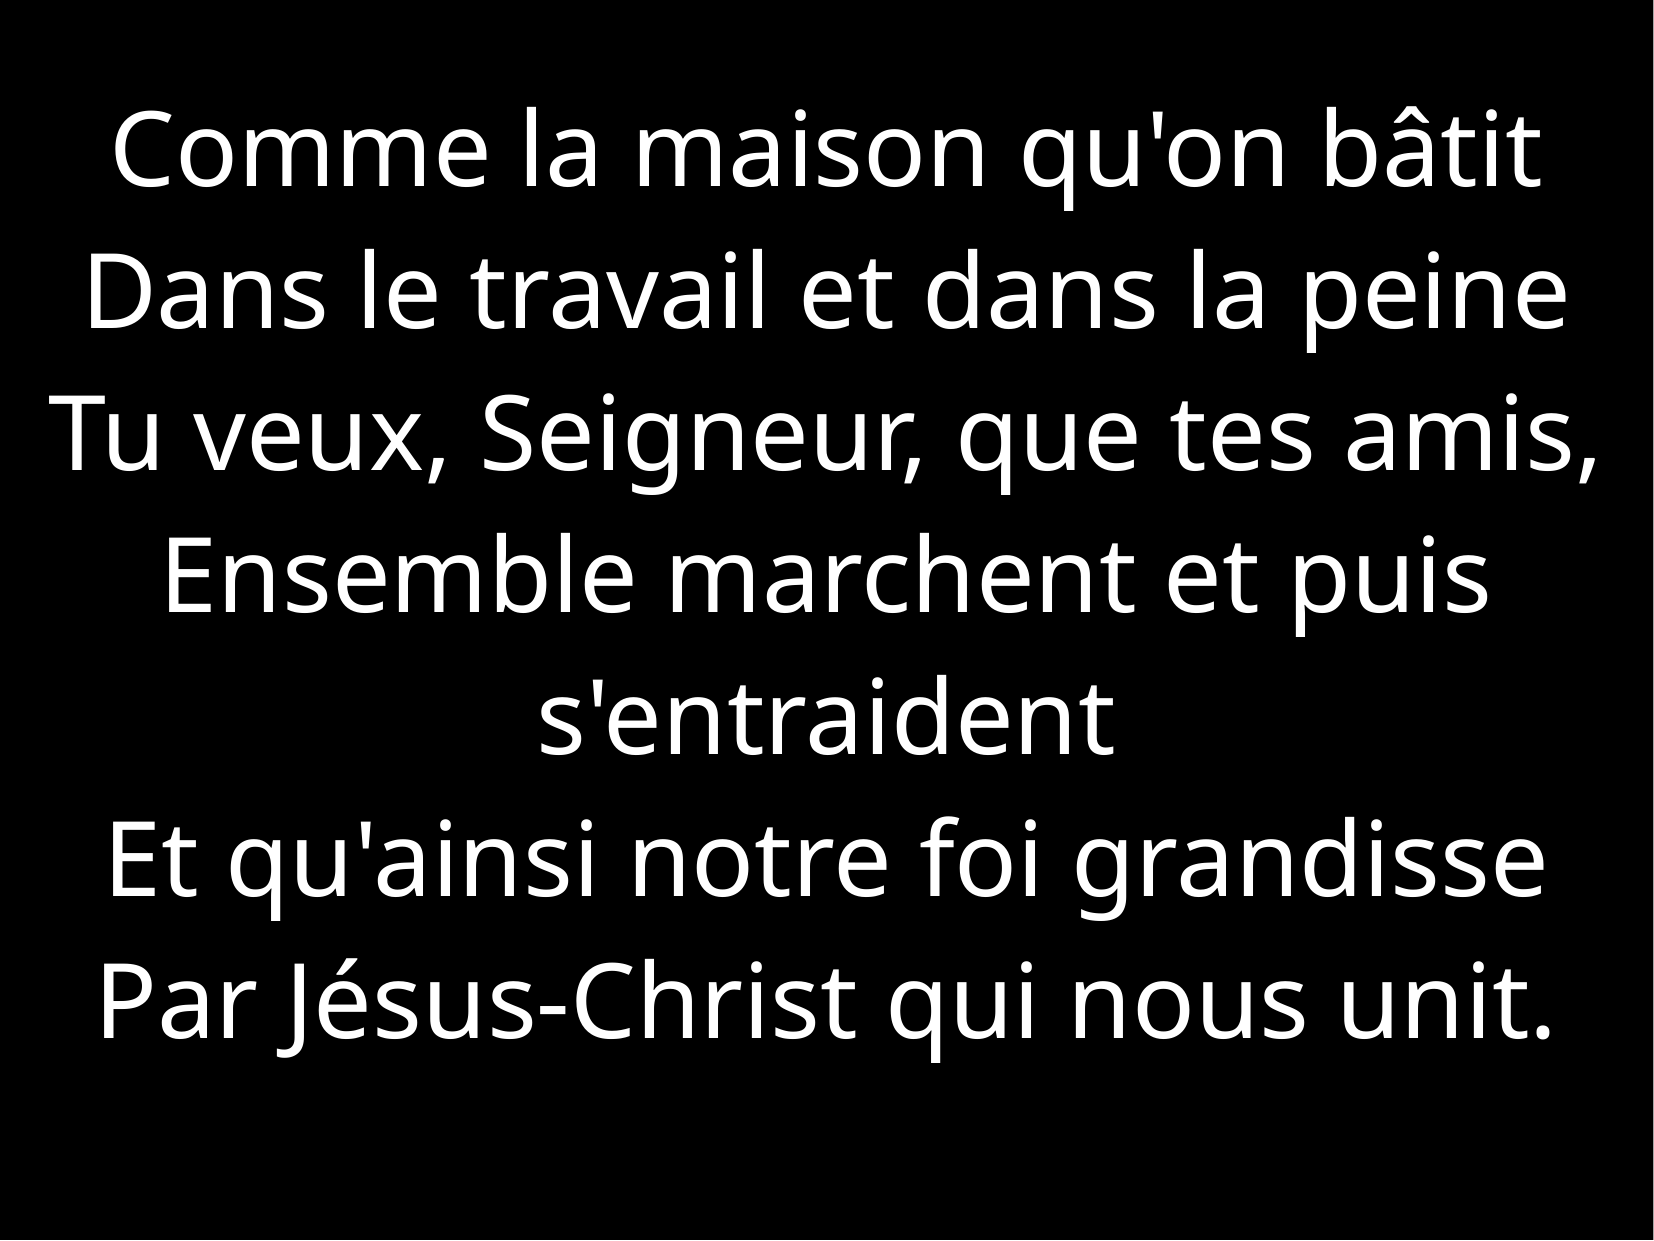

# Comme la maison qu'on bâtit
Dans le travail et dans la peine
Tu veux, Seigneur, que tes amis,
Ensemble marchent et puis s'entraident
Et qu'ainsi notre foi grandisse
Par Jésus-Christ qui nous unit.